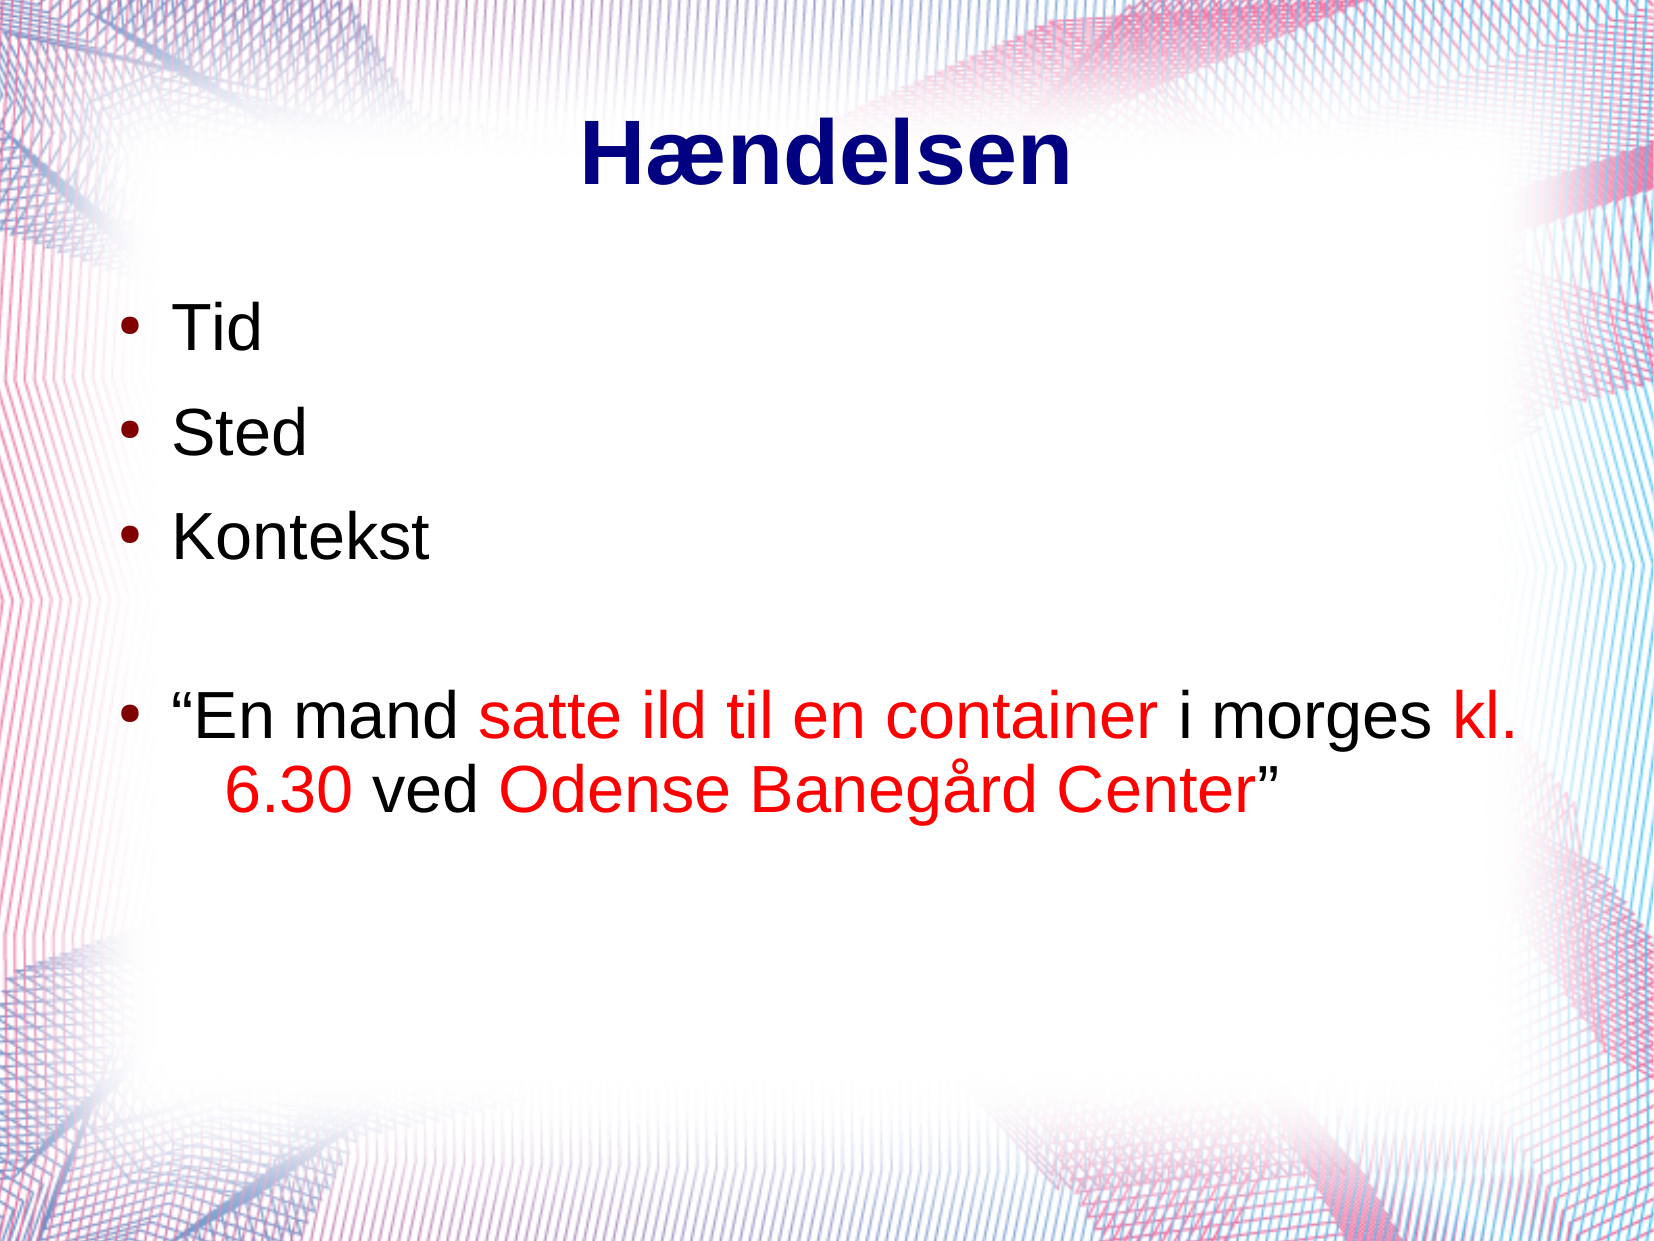

# Hændelsen
Tid
Sted
Kontekst
“En mand satte ild til en container i morges kl. 6.30 ved Odense Banegård Center”